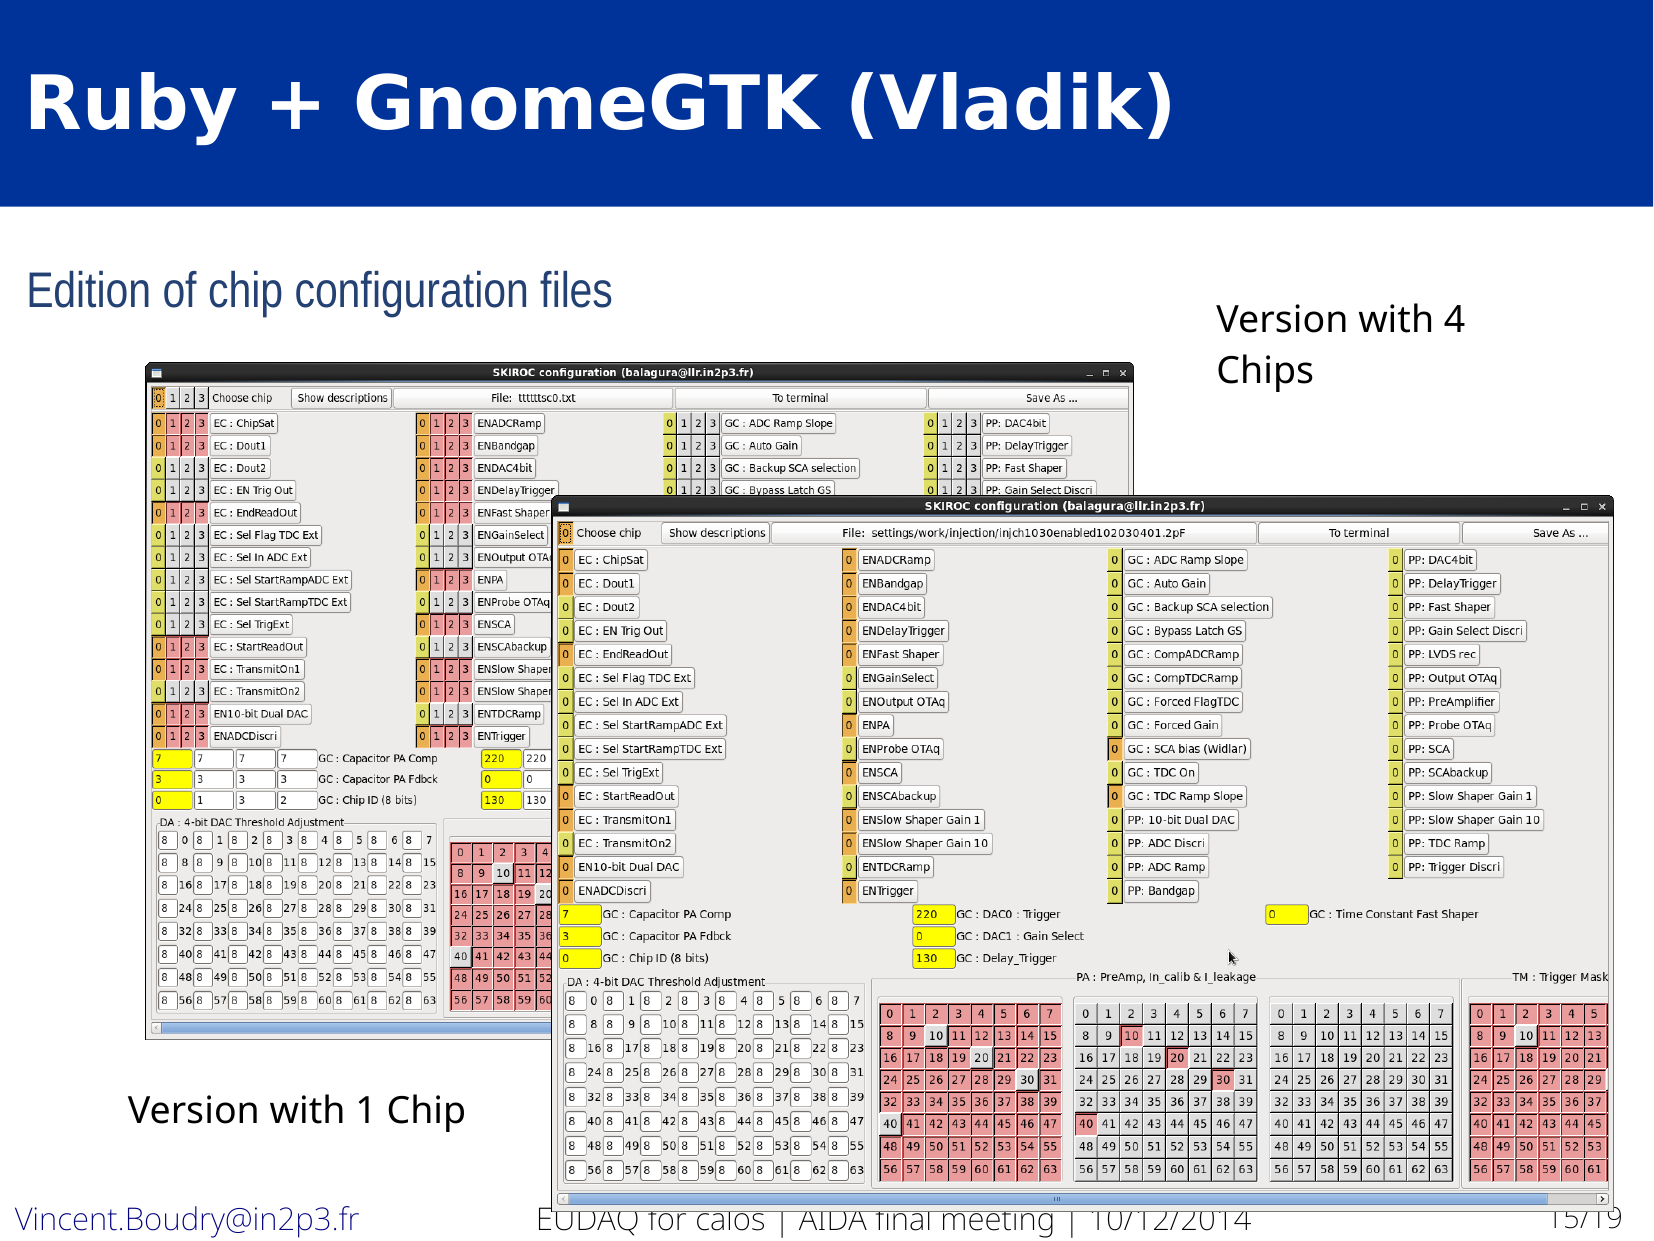

# Ruby + GnomeGTK (Vladik)
Edition of chip configuration files
Version with 4 Chips
Version with 1 Chip
Vincent.Boudry@in2p3.fr
EUDAQ for calos | AIDA final meeting | 10/12/2014
15